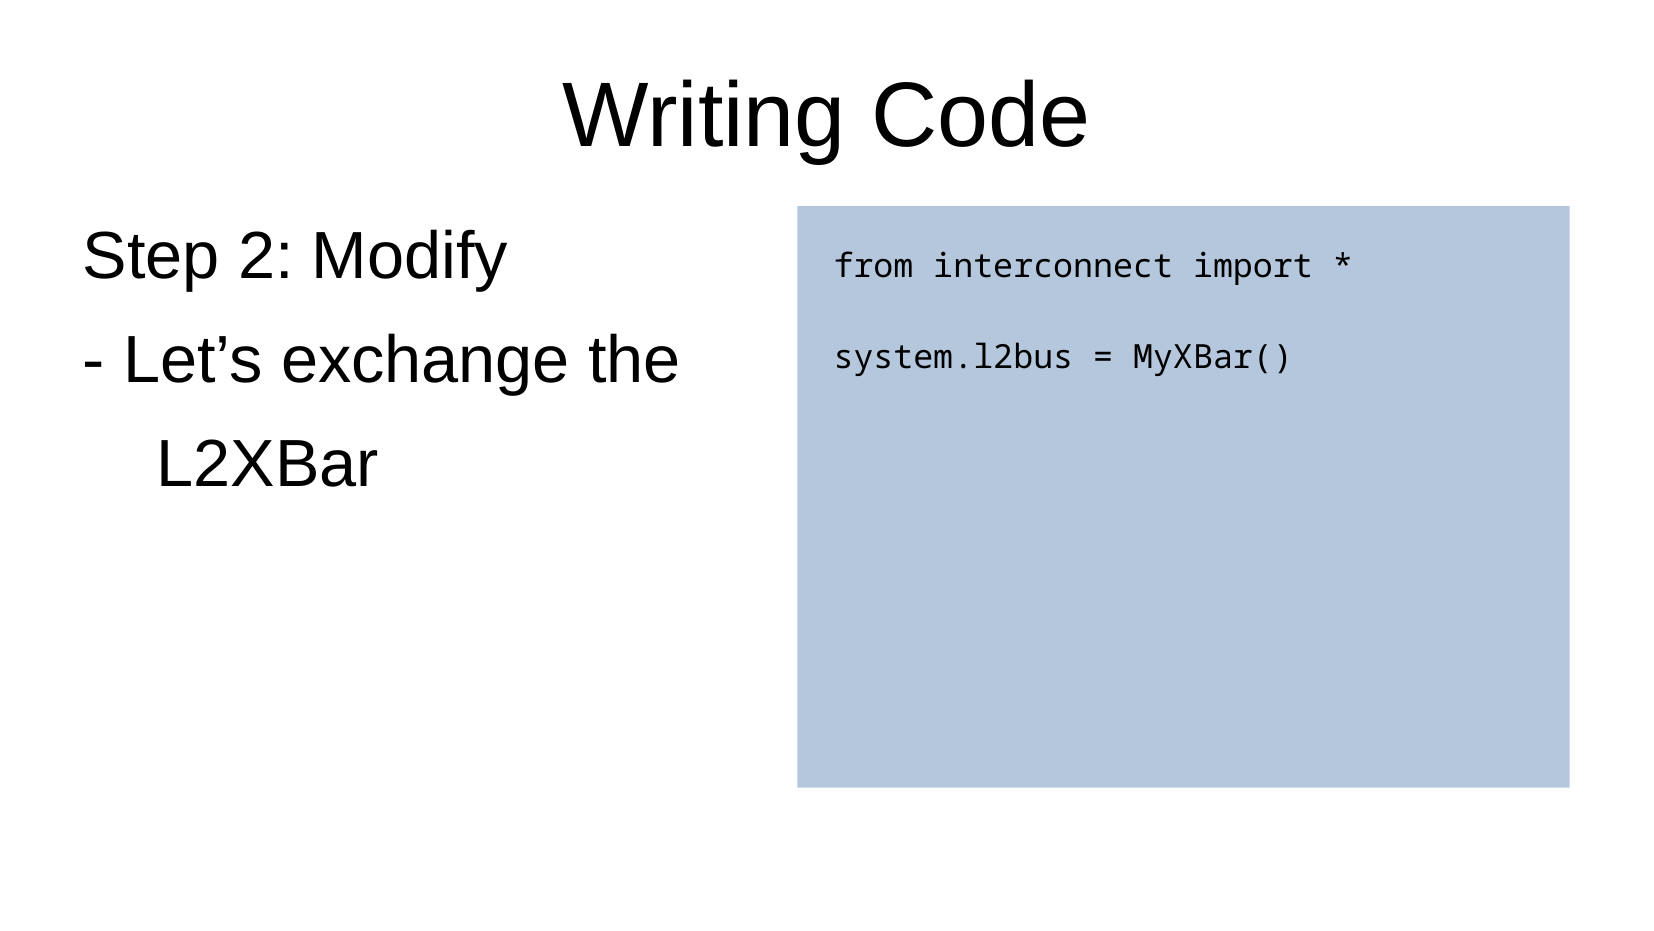

# Writing Code
from interconnect import *
system.l2bus = MyXBar()
Step 2: Modify
- Let’s exchange the
 L2XBar